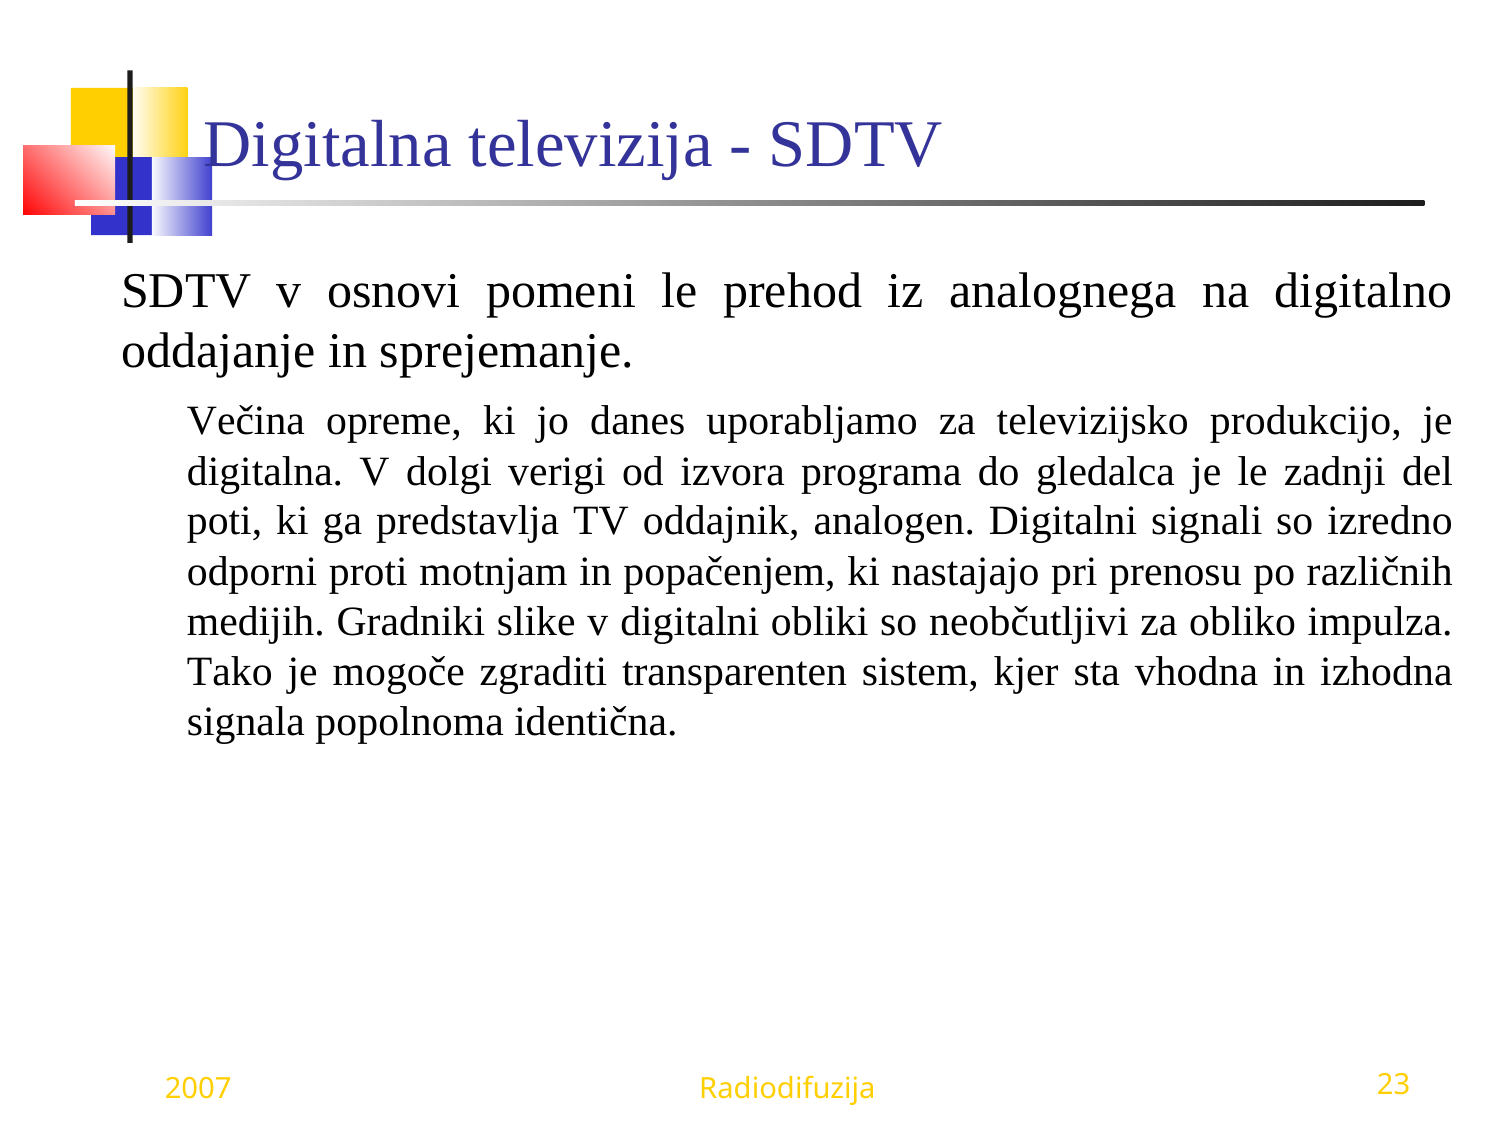

# Digitalna televizija - SDTV
	SDTV v osnovi pomeni le prehod iz analognega na digitalno oddajanje in sprejemanje.
	Večina opreme, ki jo danes uporabljamo za televizijsko produkcijo, je digitalna. V dolgi verigi od izvora programa do gledalca je le zadnji del poti, ki ga predstavlja TV oddajnik, analogen. Digitalni signali so izredno odporni proti motnjam in popačenjem, ki nastajajo pri prenosu po različnih medijih. Gradniki slike v digitalni obliki so neobčutljivi za obliko impulza. Tako je mogoče zgraditi transparenten sistem, kjer sta vhodna in izhodna signala popolnoma identična.
2007
Radiodifuzija